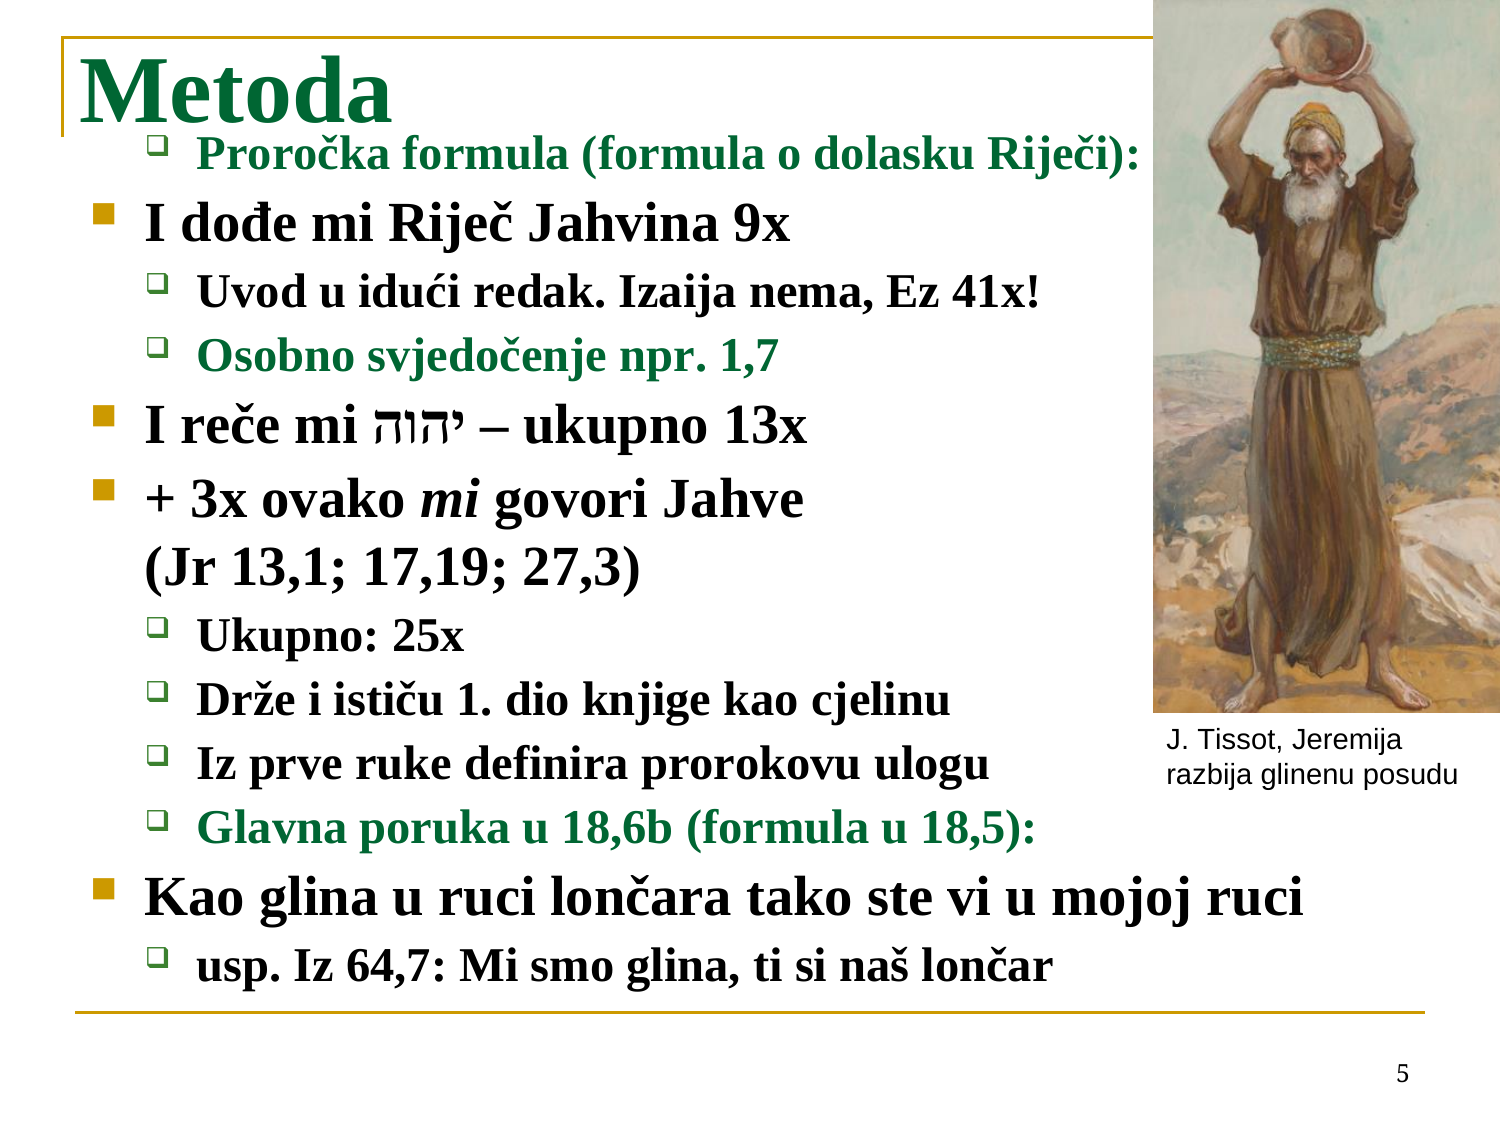

# Metoda
Proročka formula (formula o dolasku Riječi):
I dođe mi Riječ Jahvina 9x
Uvod u idući redak. Izaija nema, Ez 41x!
Osobno svjedočenje npr. 1,7
I reče mi יהוה – ukupno 13x
+ 3x ovako mi govori Jahve
(Jr 13,1; 17,19; 27,3)
Ukupno: 25x
Drže i ističu 1. dio knjige kao cjelinu
Iz prve ruke definira prorokovu ulogu
Glavna poruka u 18,6b (formula u 18,5):
Kao glina u ruci lončara tako ste vi u mojoj ruci
usp. Iz 64,7: Mi smo glina, ti si naš lončar
J. Tissot, Jeremija razbija glinenu posudu